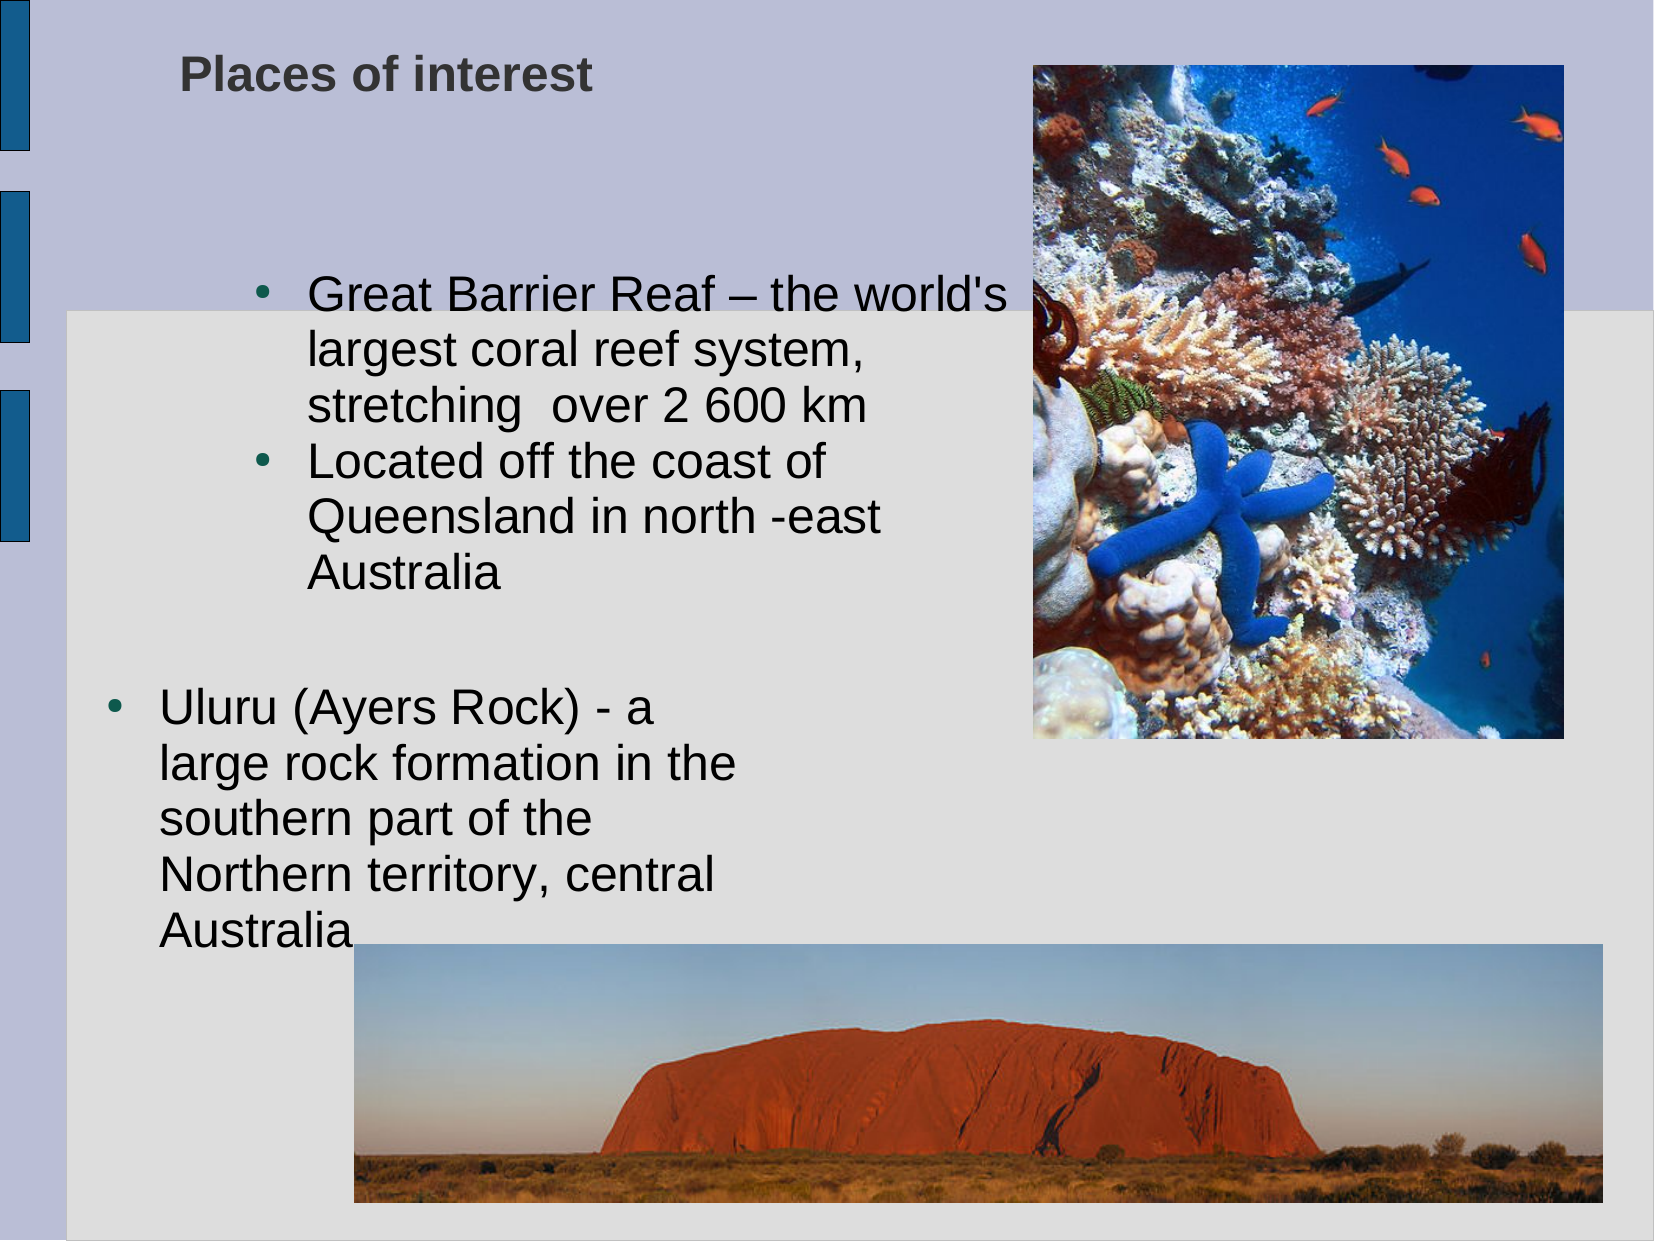

Places of interest
Great Barrier Reaf – the world's largest coral reef system, stretching over 2 600 km
Located off the coast of Queensland in north -east Australia
# Uluru (Ayers Rock) - a large rock formation in the southern part of the Northern territory, central Australia